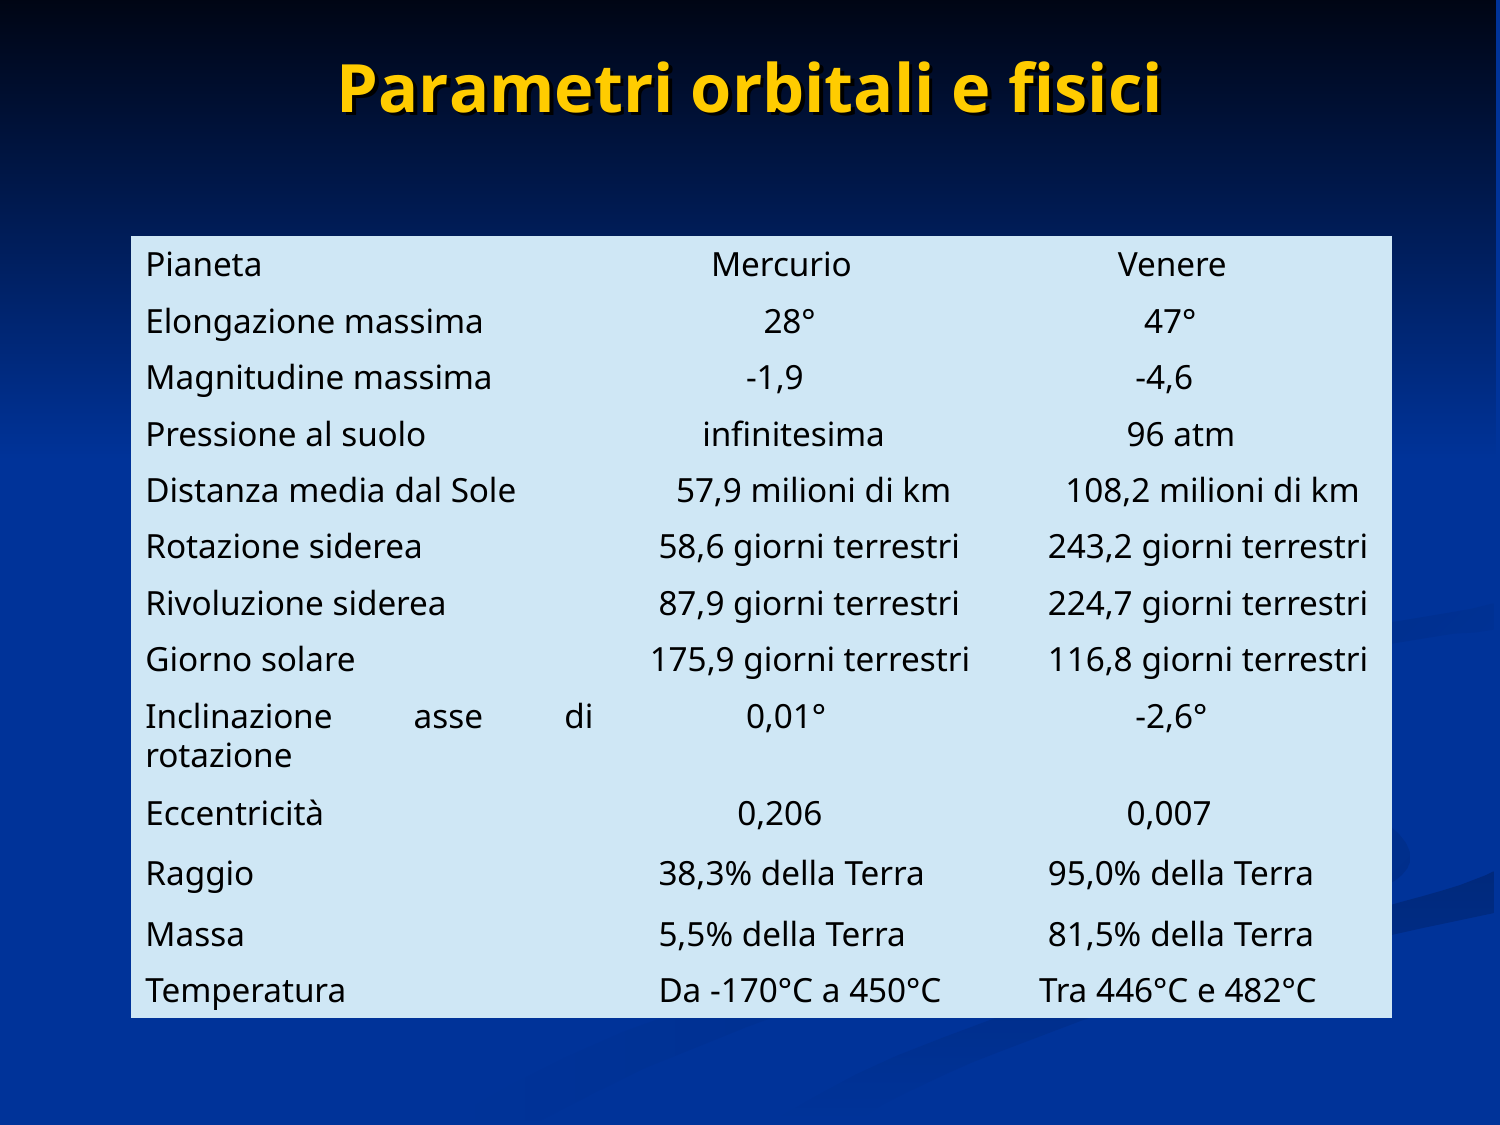

# Parametri orbitali e fisici
| Pianeta | Mercurio | Venere |
| --- | --- | --- |
| Elongazione massima | 28° | 47° |
| Magnitudine massima | -1,9 | -4,6 |
| Pressione al suolo | infinitesima | 96 atm |
| Distanza media dal Sole | 57,9 milioni di km | 108,2 milioni di km |
| Rotazione siderea | 58,6 giorni terrestri | 243,2 giorni terrestri |
| Rivoluzione siderea | 87,9 giorni terrestri | 224,7 giorni terrestri |
| Giorno solare | 175,9 giorni terrestri | 116,8 giorni terrestri |
| Inclinazione asse di rotazione | 0,01° | -2,6° |
| Eccentricità | 0,206 | 0,007 |
| Raggio | 38,3% della Terra | 95,0% della Terra |
| Massa | 5,5% della Terra | 81,5% della Terra |
| Temperatura | Da -170°C a 450°C | Tra 446°C e 482°C |